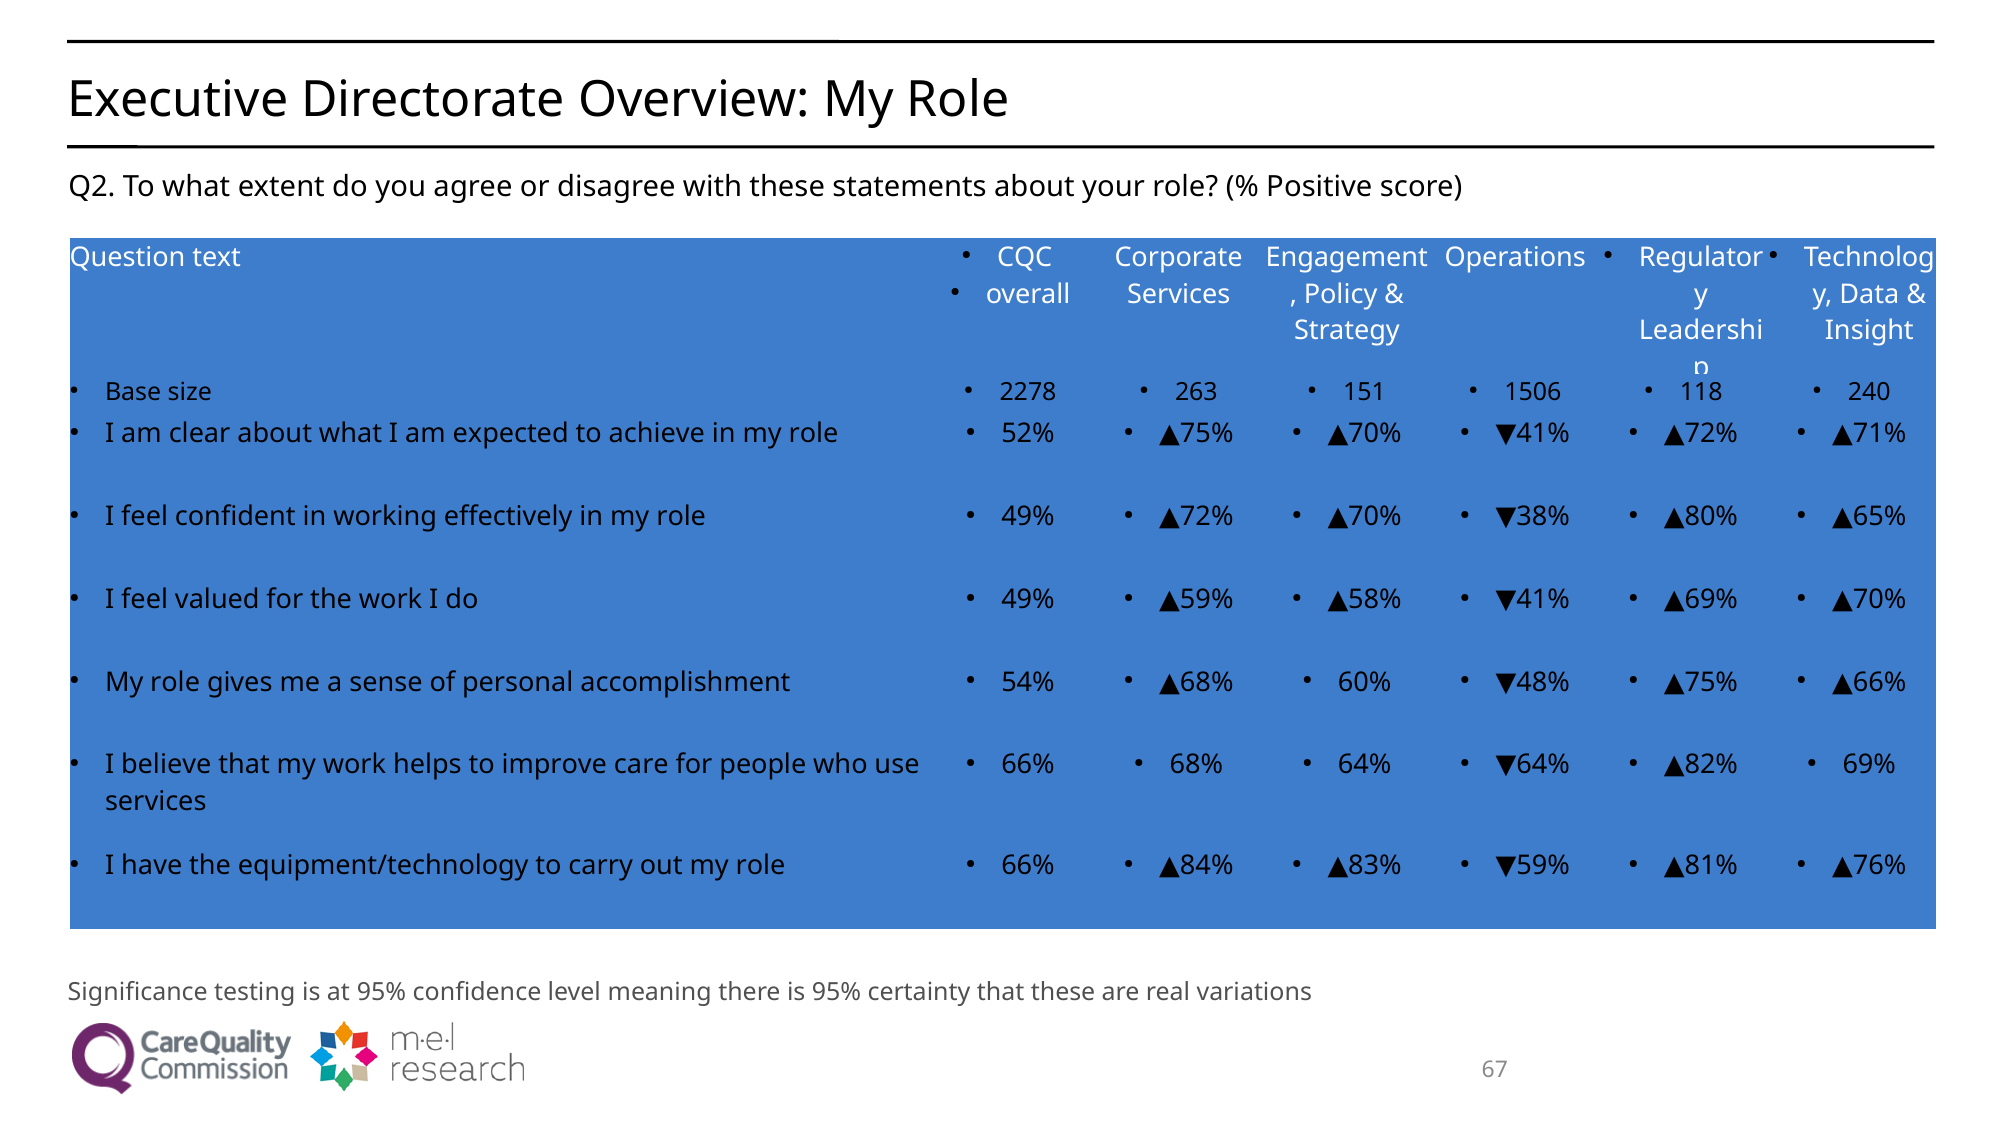

# Executive Directorate Overview: My Role
Q2. To what extent do you agree or disagree with these statements about your role? (% Positive score)
| Question text | CQC overall | Corporate Services | Engagement, Policy & Strategy | Operations | Regulatory Leadership | Technology, Data & Insight |
| --- | --- | --- | --- | --- | --- | --- |
| Base size | 2278 | 263 | 151 | 1506 | 118 | 240 |
| I am clear about what I am expected to achieve in my role | 52% | ▲75% | ▲70% | ▼41% | ▲72% | ▲71% |
| I feel confident in working effectively in my role | 49% | ▲72% | ▲70% | ▼38% | ▲80% | ▲65% |
| I feel valued for the work I do | 49% | ▲59% | ▲58% | ▼41% | ▲69% | ▲70% |
| My role gives me a sense of personal accomplishment | 54% | ▲68% | 60% | ▼48% | ▲75% | ▲66% |
| I believe that my work helps to improve care for people who use services | 66% | 68% | 64% | ▼64% | ▲82% | 69% |
| I have the equipment/technology to carry out my role | 66% | ▲84% | ▲83% | ▼59% | ▲81% | ▲76% |
Significance testing is at 95% confidence level meaning there is 95% certainty that these are real variations